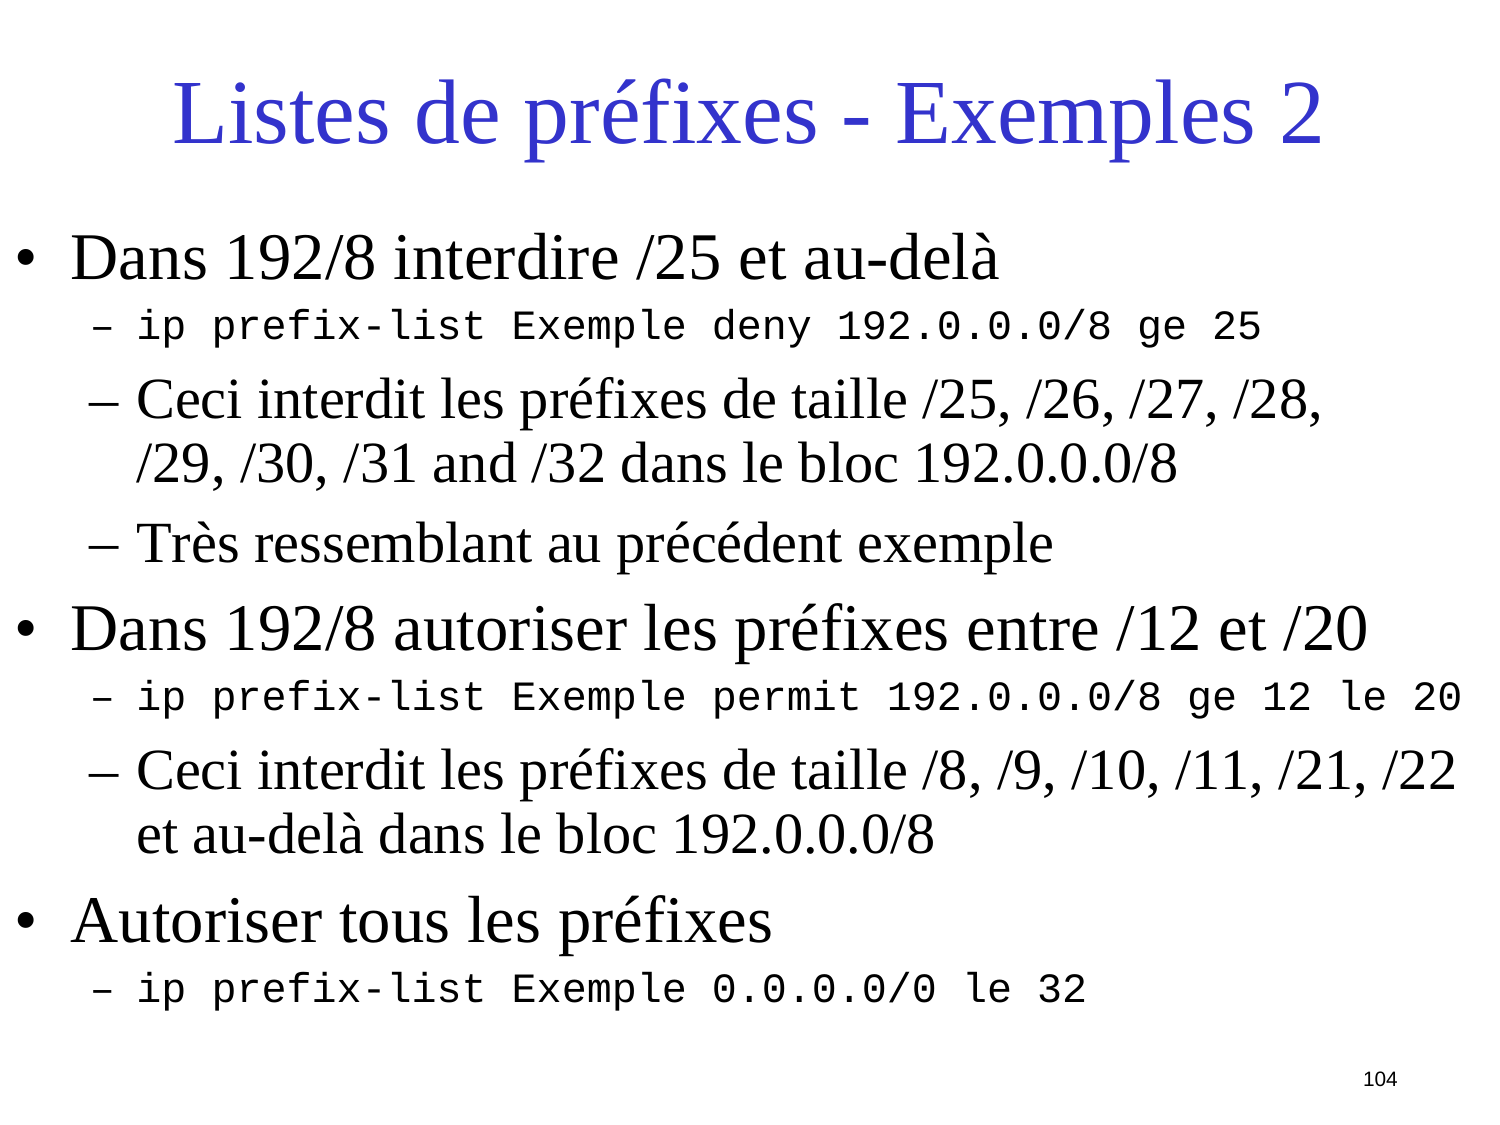

# Listes de préfixes - Exemples 2
Dans 192/8 interdire /25 et au-delà
ip prefix-list Exemple deny 192.0.0.0/8 ge 25
Ceci interdit les préfixes de taille /25, /26, /27, /28, /29, /30, /31 and /32 dans le bloc 192.0.0.0/8
Très ressemblant au précédent exemple
Dans 192/8 autoriser les préfixes entre /12 et /20
ip prefix-list Exemple permit 192.0.0.0/8 ge 12 le 20
Ceci interdit les préfixes de taille /8, /9, /10, /11, /21, /22 et au-delà dans le bloc 192.0.0.0/8
Autoriser tous les préfixes
ip prefix-list Exemple 0.0.0.0/0 le 32